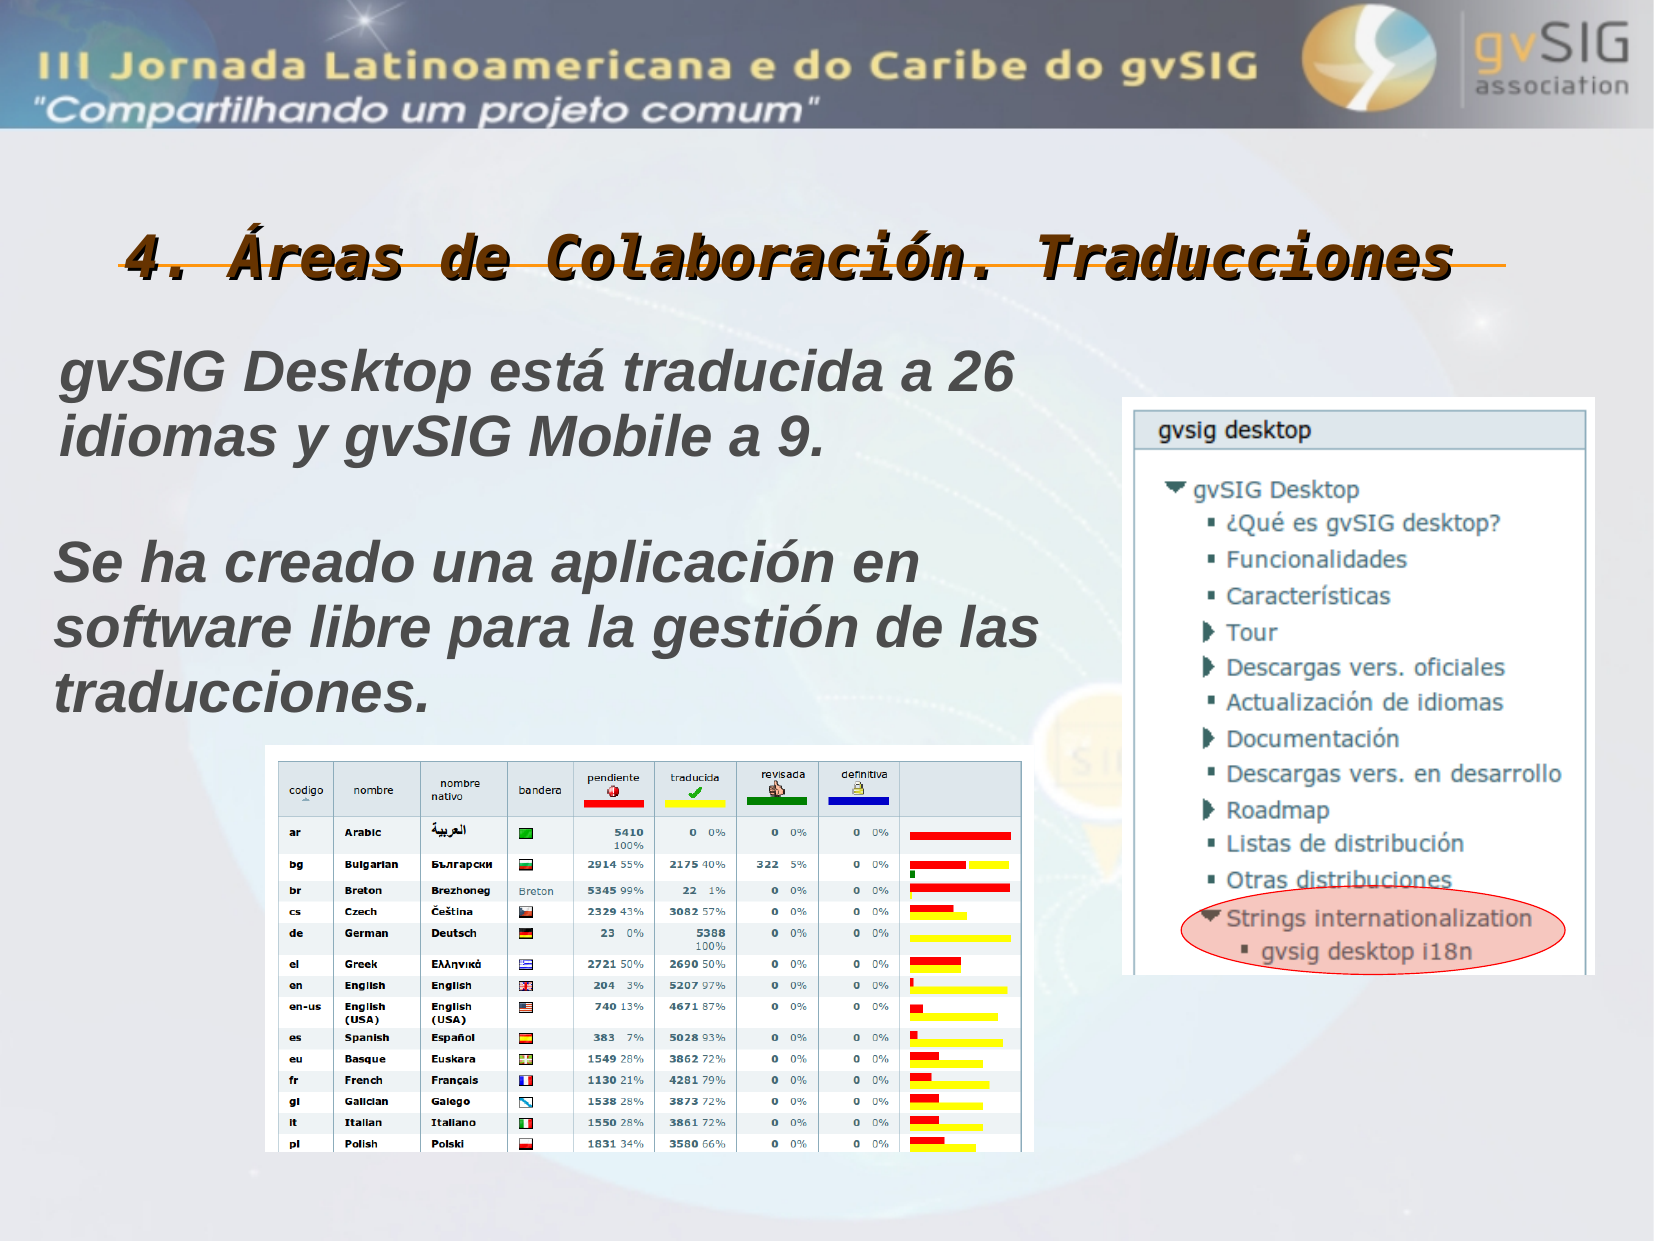

4. Áreas de Colaboración. Traducciones
# gvSIG Desktop está traducida a 26 idiomas y gvSIG Mobile a 9.
Se ha creado una aplicación en software libre para la gestión de las traducciones.